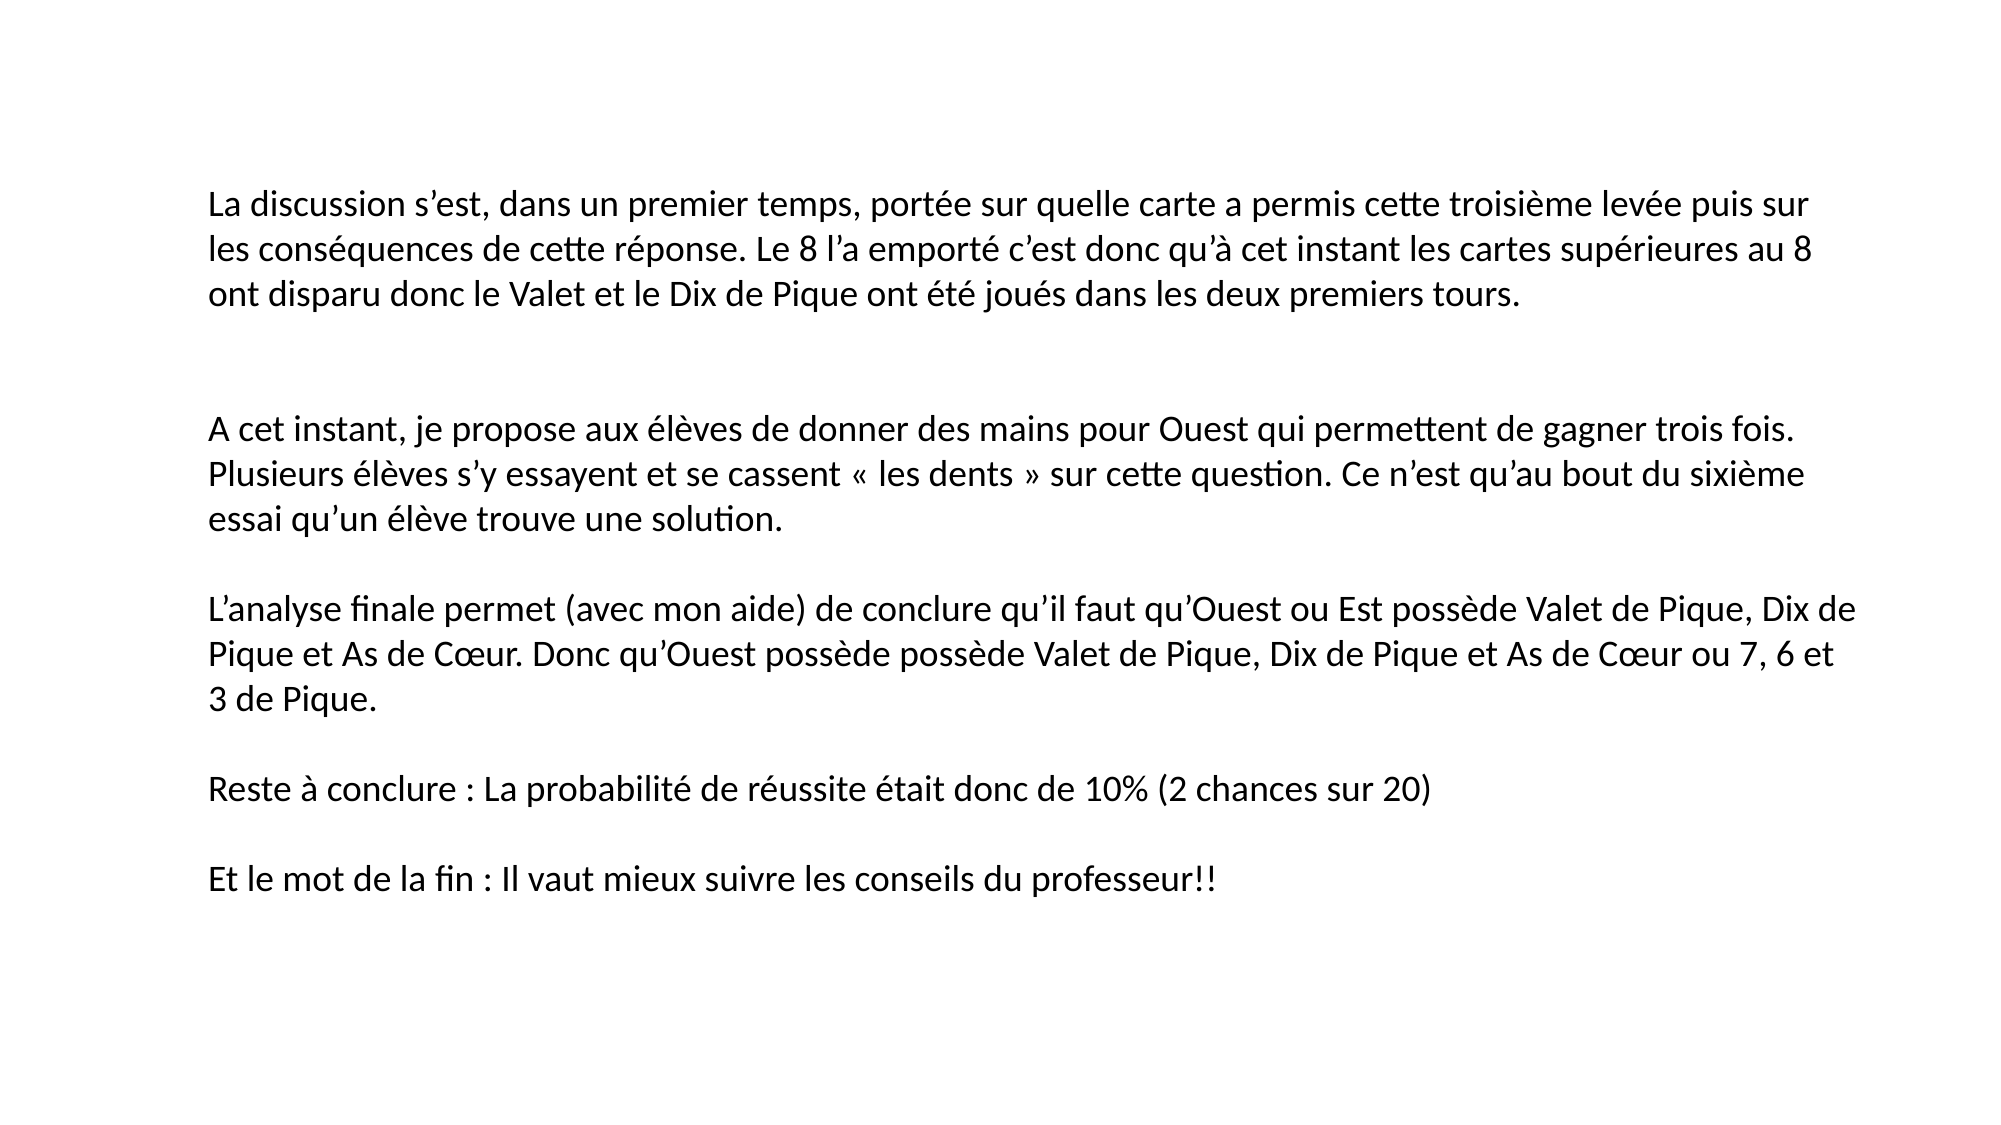

La discussion s’est, dans un premier temps, portée sur quelle carte a permis cette troisième levée puis sur les conséquences de cette réponse. Le 8 l’a emporté c’est donc qu’à cet instant les cartes supérieures au 8 ont disparu donc le Valet et le Dix de Pique ont été joués dans les deux premiers tours.
A cet instant, je propose aux élèves de donner des mains pour Ouest qui permettent de gagner trois fois. Plusieurs élèves s’y essayent et se cassent « les dents » sur cette question. Ce n’est qu’au bout du sixième essai qu’un élève trouve une solution.
L’analyse finale permet (avec mon aide) de conclure qu’il faut qu’Ouest ou Est possède Valet de Pique, Dix de Pique et As de Cœur. Donc qu’Ouest possède possède Valet de Pique, Dix de Pique et As de Cœur ou 7, 6 et 3 de Pique.
Reste à conclure : La probabilité de réussite était donc de 10% (2 chances sur 20)
Et le mot de la fin : Il vaut mieux suivre les conseils du professeur!!